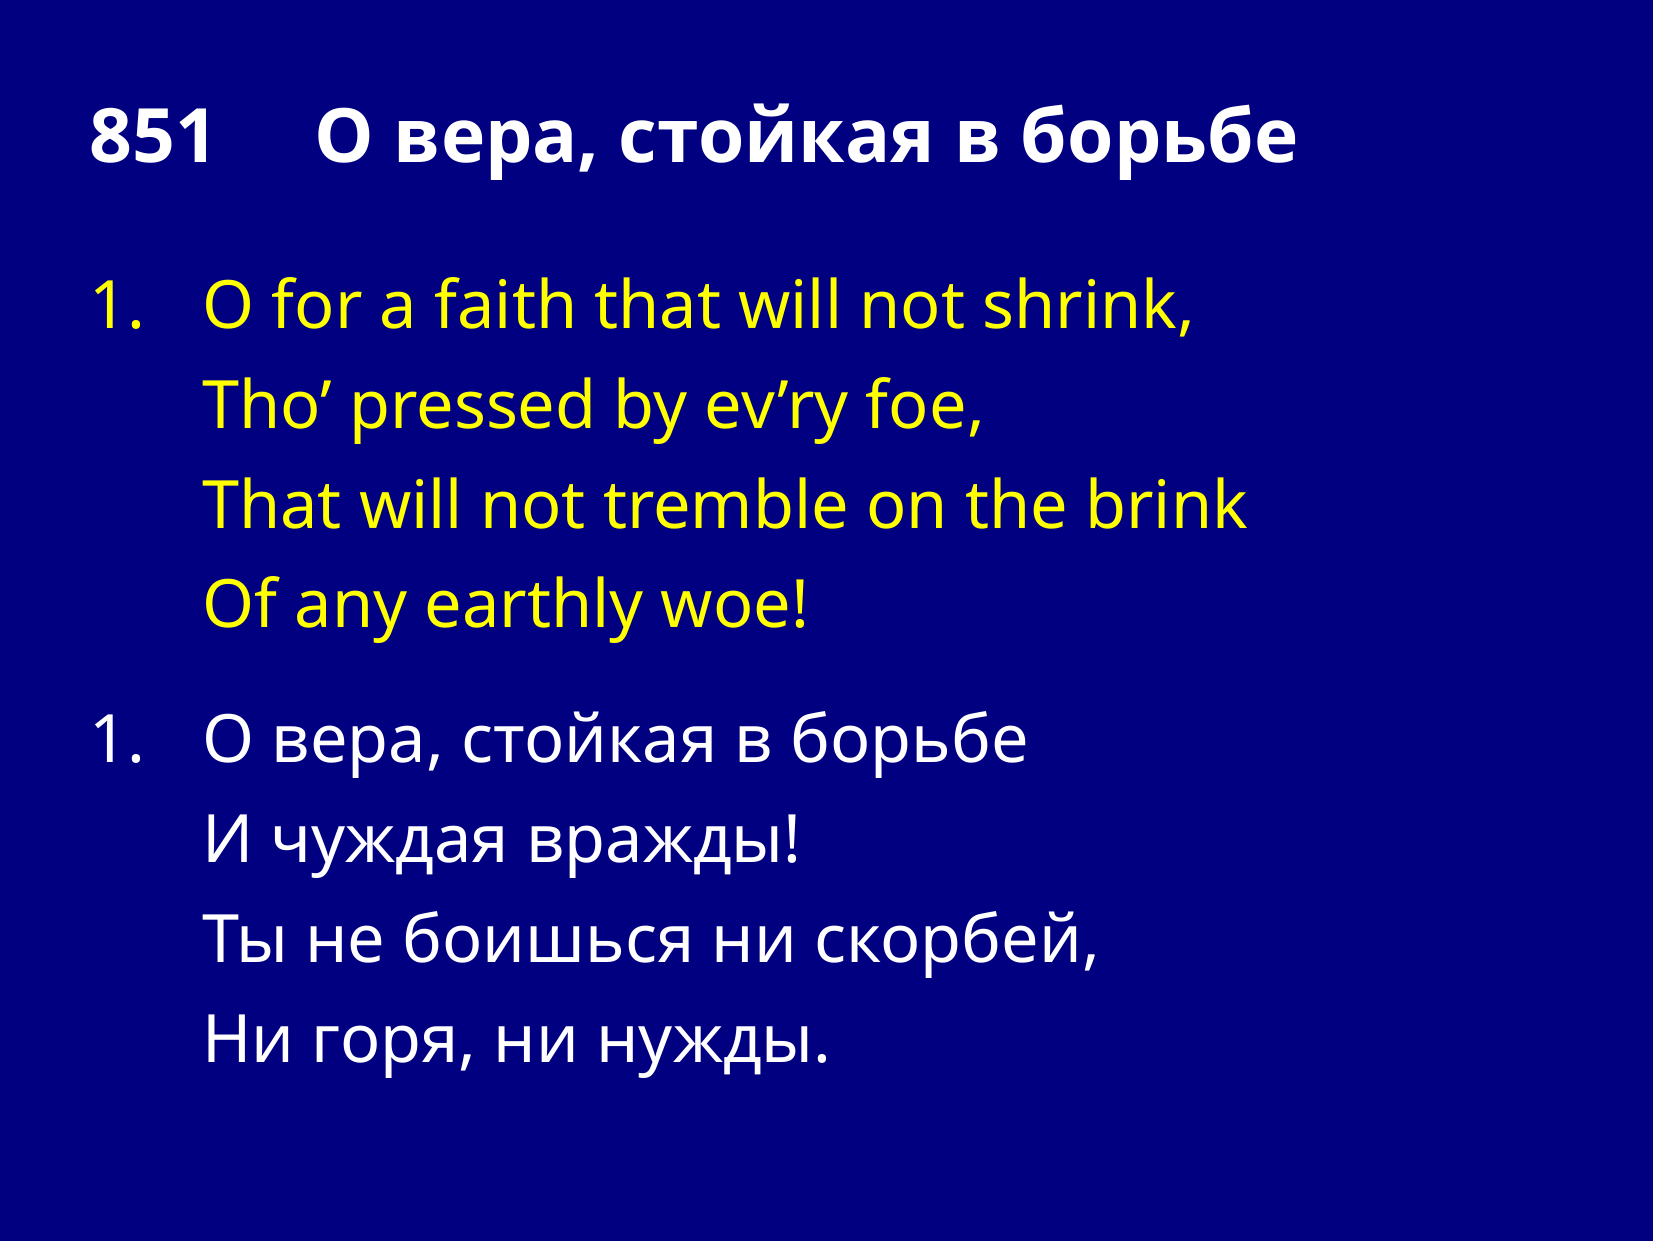

851	О вера, стойкая в борьбе
1.	O for a faith that will not shrink,
	Tho’ pressed by ev’ry foe,
	That will not tremble on the brink
	Of any earthly woe!
1.	О вера, стойкая в борьбе
	И чуждая вражды!
	Ты не боишься ни скорбей,
	Ни горя, ни нужды.